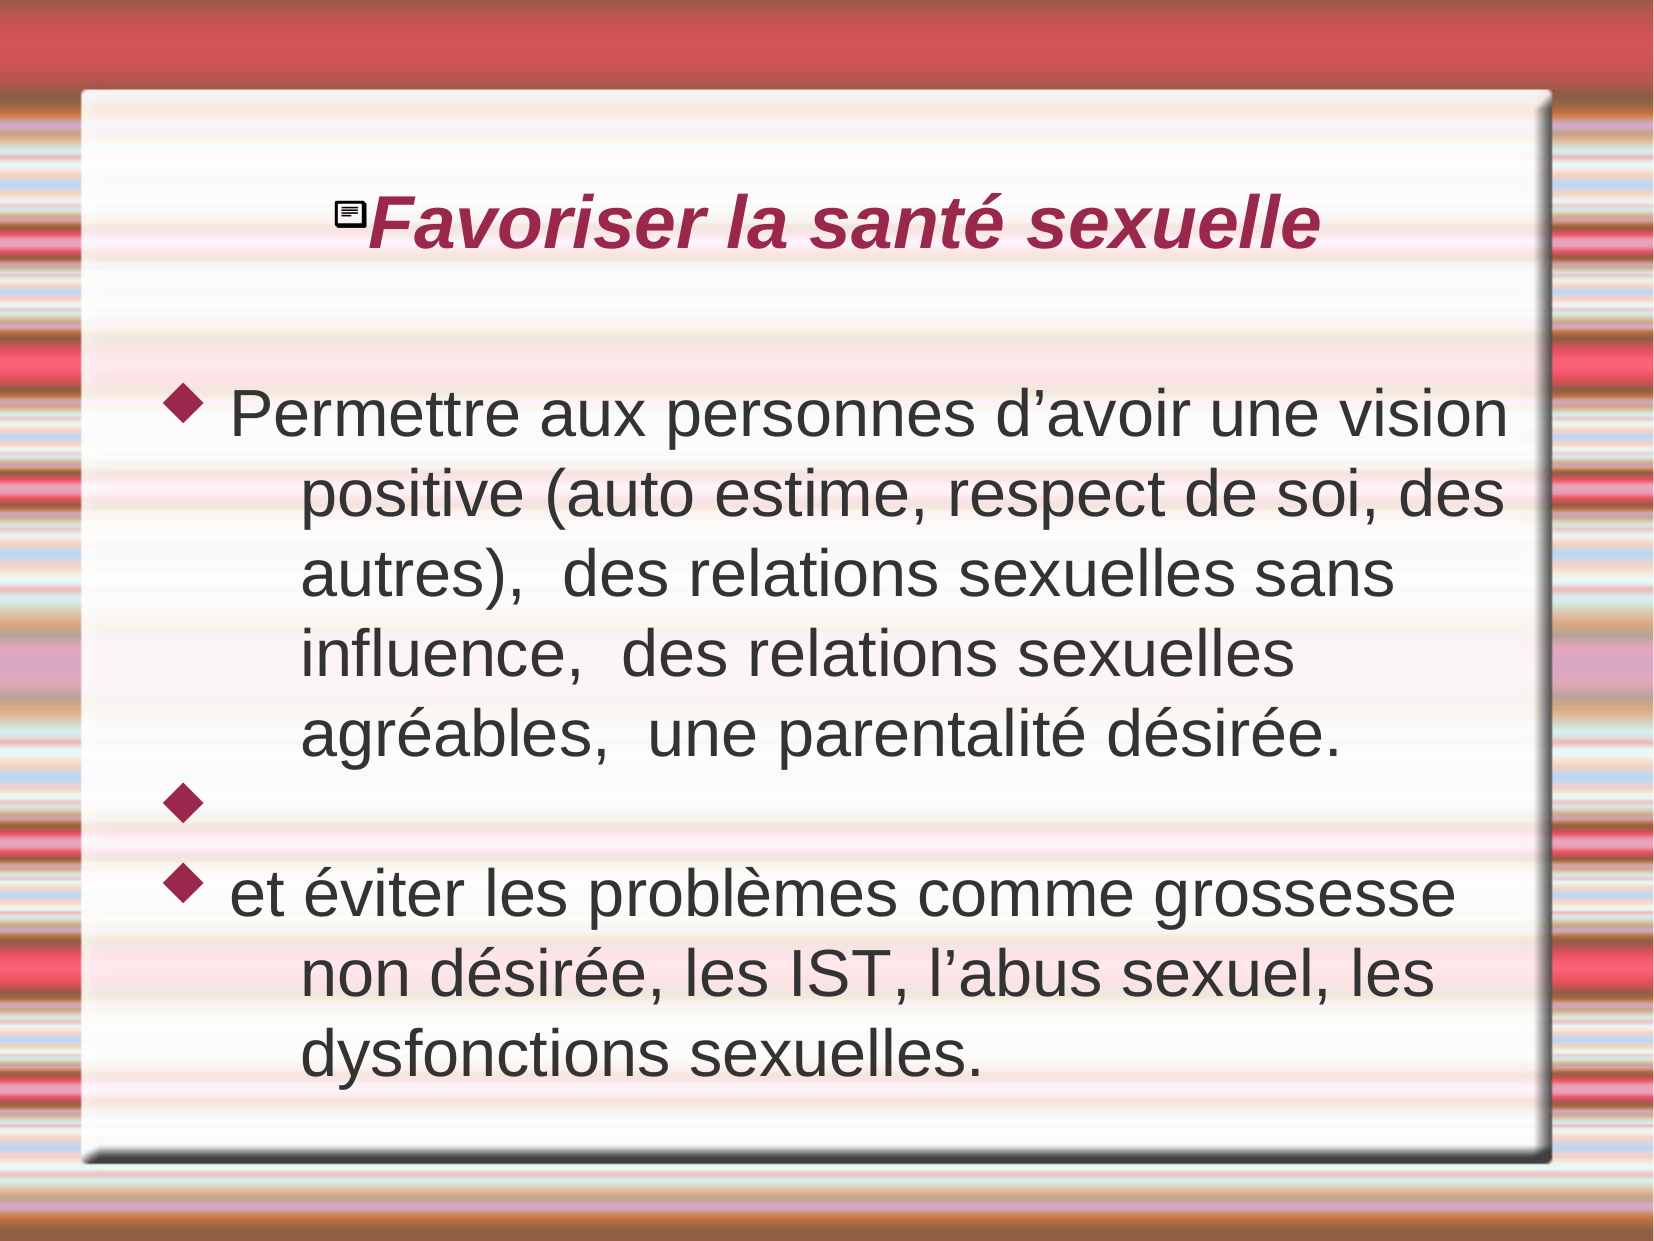

# Favoriser la santé sexuelle
Permettre aux personnes d’avoir une vision positive (auto estime, respect de soi, des autres), des relations sexuelles sans influence, des relations sexuelles agréables, une parentalité désirée.
et éviter les problèmes comme grossesse non désirée, les IST, l’abus sexuel, les dysfonctions sexuelles.